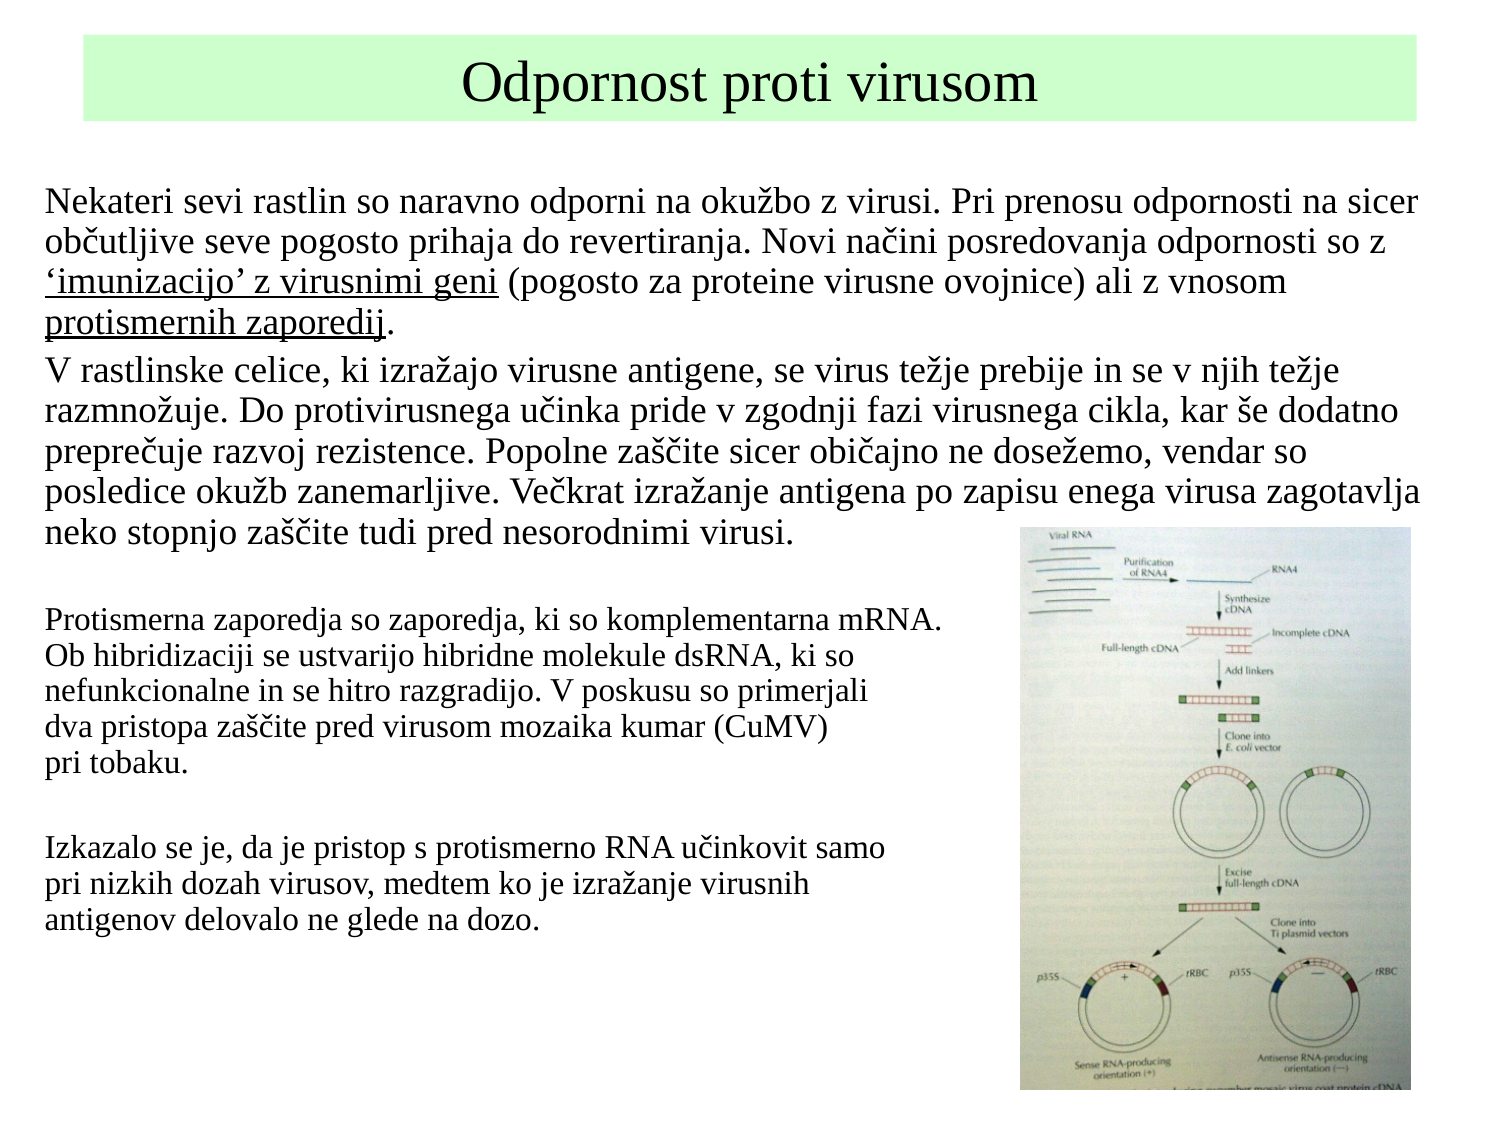

# Odpornost proti virusom
Nekateri sevi rastlin so naravno odporni na okužbo z virusi. Pri prenosu odpornosti na sicer občutljive seve pogosto prihaja do revertiranja. Novi načini posredovanja odpornosti so z ‘imunizacijo’ z virusnimi geni (pogosto za proteine virusne ovojnice) ali z vnosom protismernih zaporedij.
V rastlinske celice, ki izražajo virusne antigene, se virus težje prebije in se v njih težje razmnožuje. Do protivirusnega učinka pride v zgodnji fazi virusnega cikla, kar še dodatno preprečuje razvoj rezistence. Popolne zaščite sicer običajno ne dosežemo, vendar so posledice okužb zanemarljive. Večkrat izražanje antigena po zapisu enega virusa zagotavlja neko stopnjo zaščite tudi pred nesorodnimi virusi.
Protismerna zaporedja so zaporedja, ki so komplementarna mRNA.
Ob hibridizaciji se ustvarijo hibridne molekule dsRNA, ki so
nefunkcionalne in se hitro razgradijo. V poskusu so primerjali
dva pristopa zaščite pred virusom mozaika kumar (CuMV)
pri tobaku.
Izkazalo se je, da je pristop s protismerno RNA učinkovit samo
pri nizkih dozah virusov, medtem ko je izražanje virusnih
antigenov delovalo ne glede na dozo.